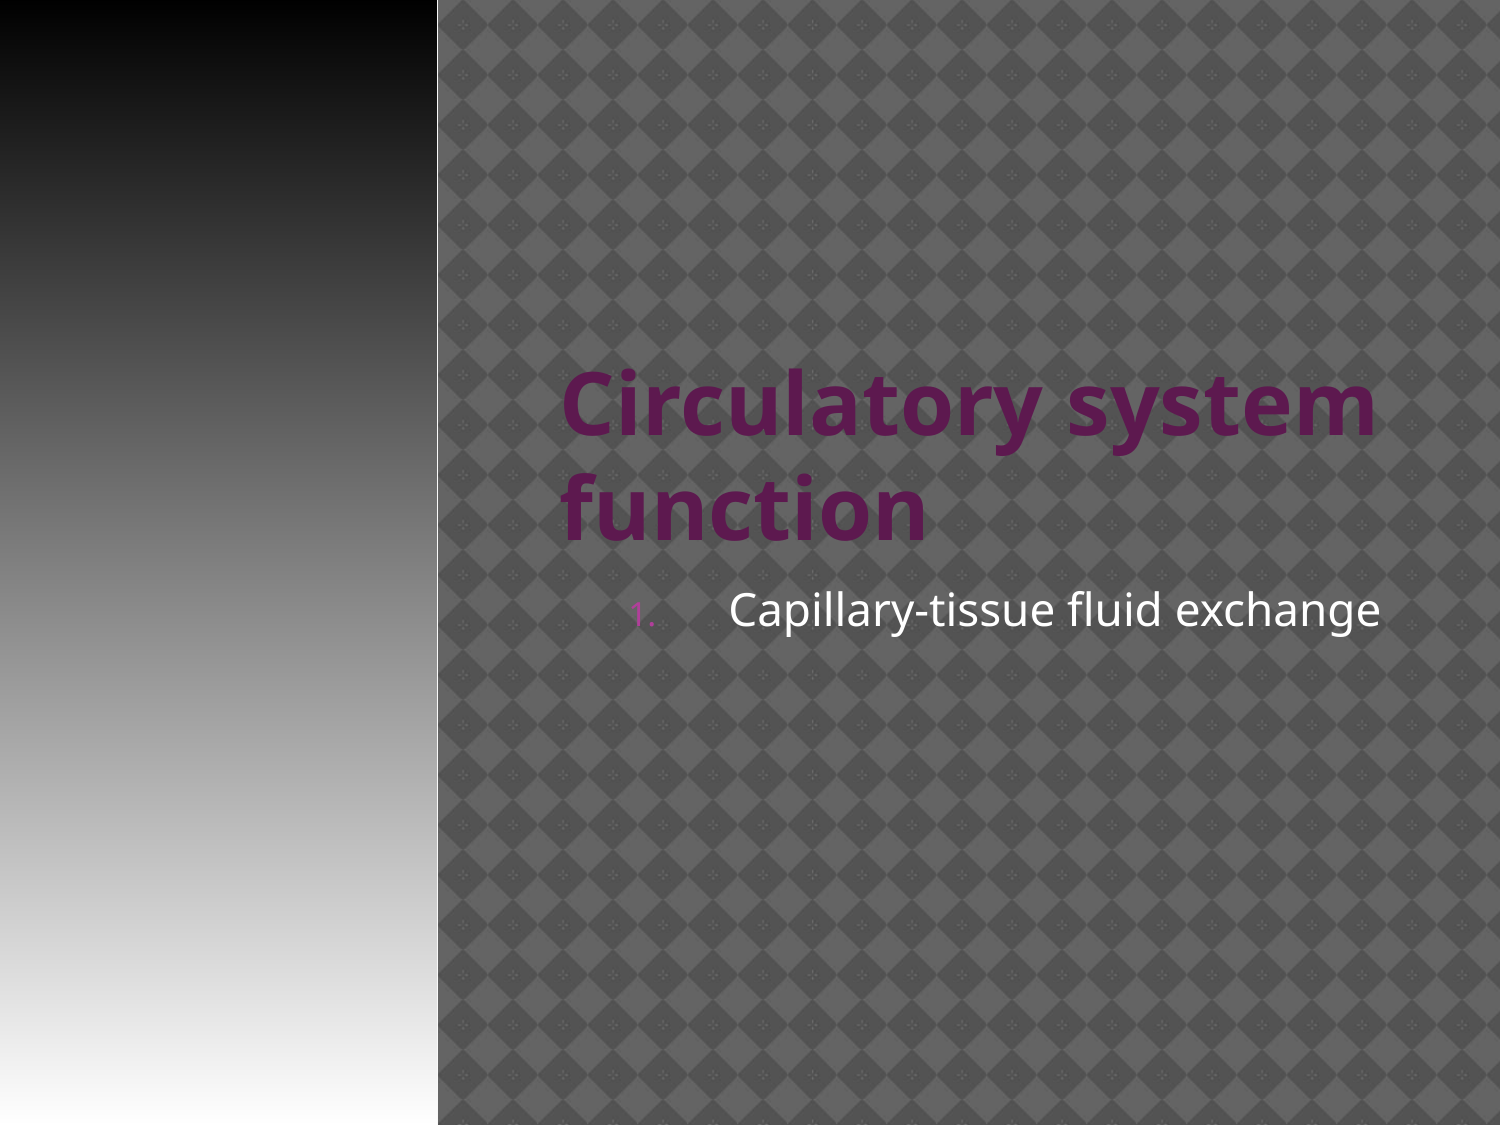

# Circulatory system function
Capillary-tissue fluid exchange